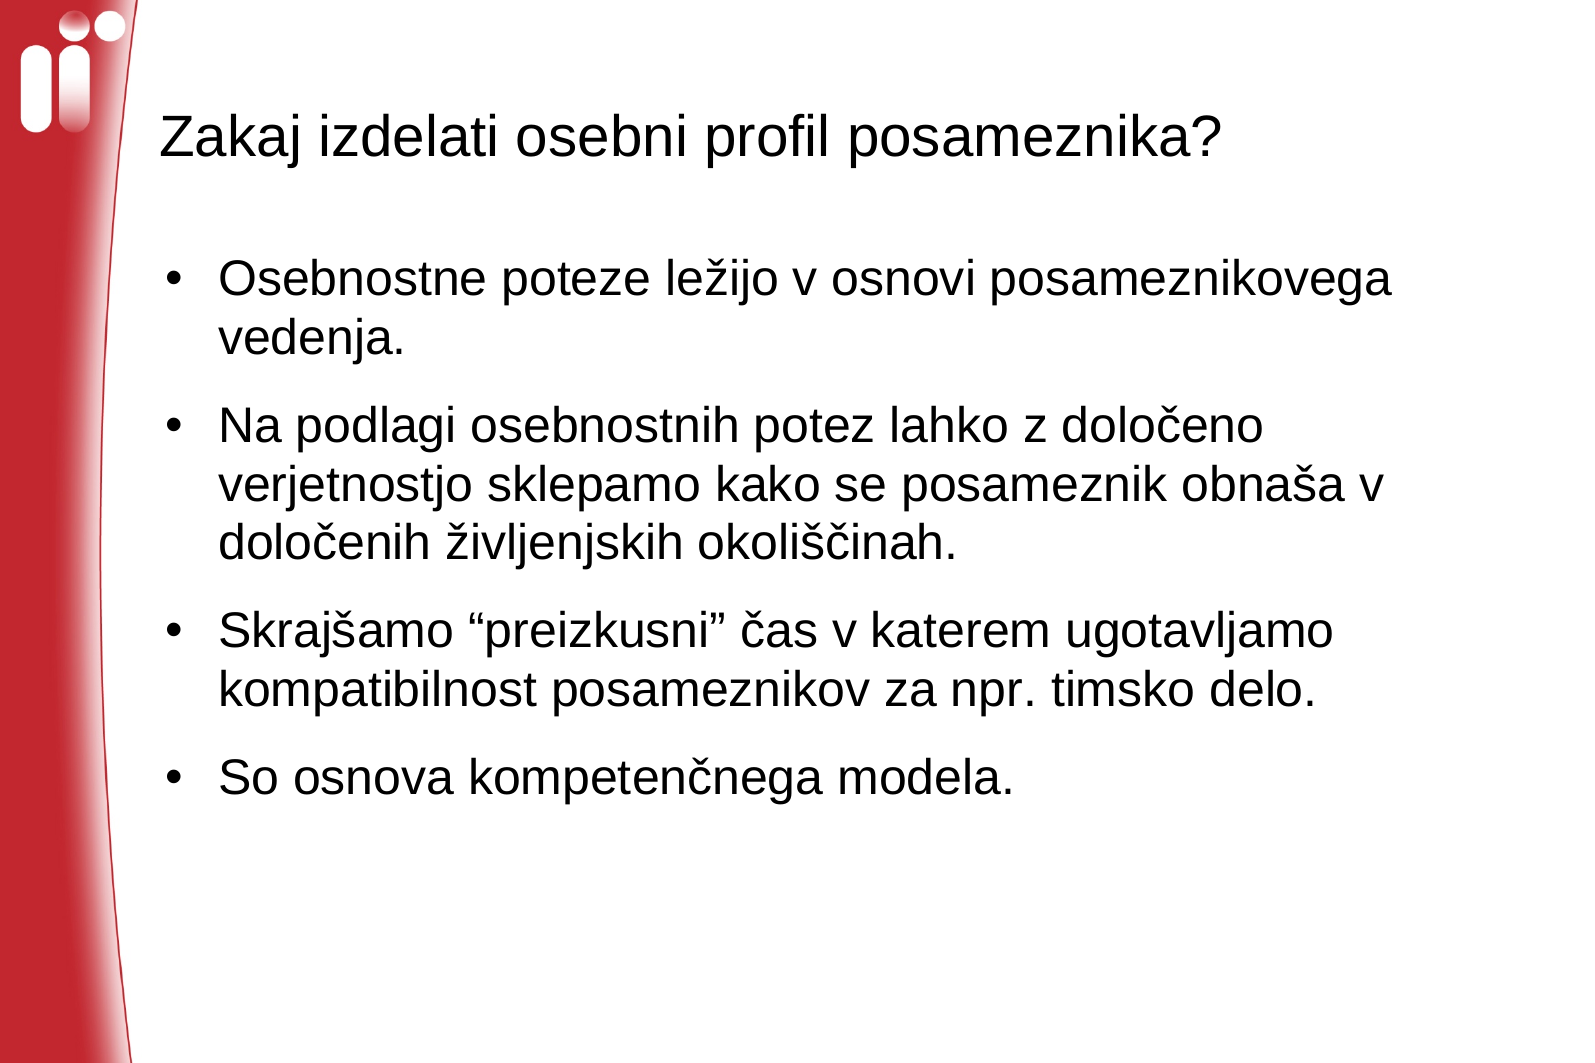

# Zakaj izdelati osebni profil posameznika?
Osebnostne poteze ležijo v osnovi posameznikovega vedenja.
Na podlagi osebnostnih potez lahko z določeno verjetnostjo sklepamo kako se posameznik obnaša v določenih življenjskih okoliščinah.
Skrajšamo “preizkusni” čas v katerem ugotavljamo kompatibilnost posameznikov za npr. timsko delo.
So osnova kompetenčnega modela.